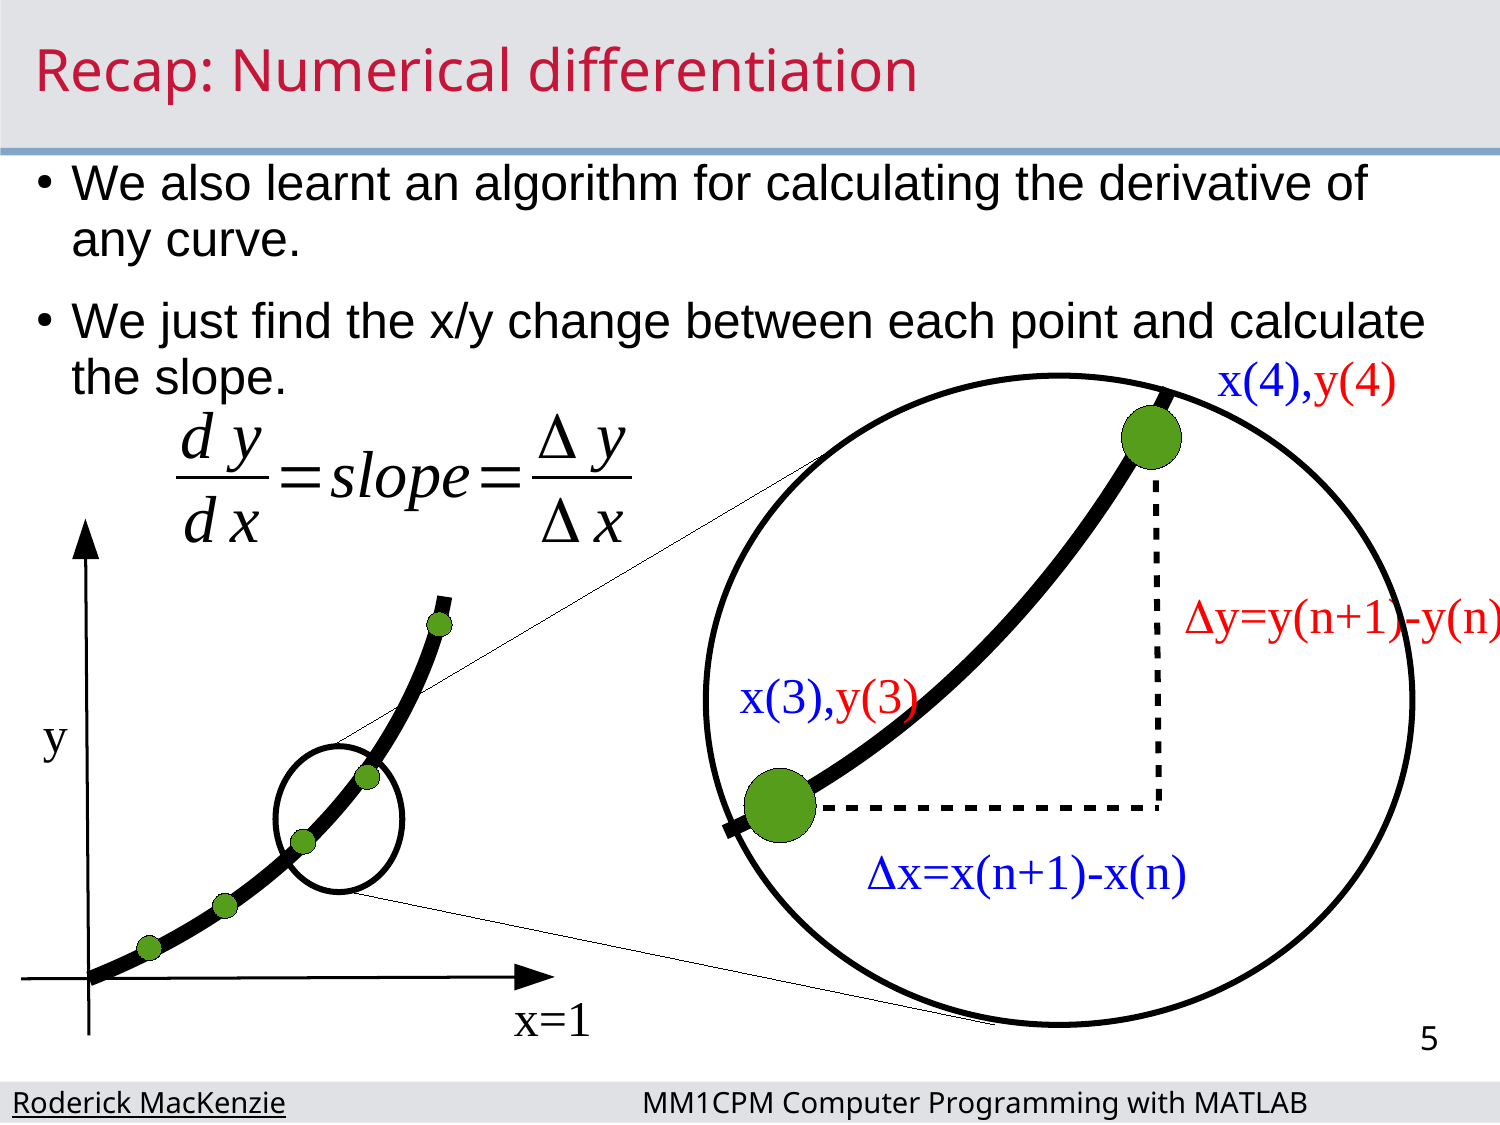

# Recap: Numerical differentiation
We also learnt an algorithm for calculating the derivative of any curve.
We just find the x/y change between each point and calculate the slope.
x(4),y(4)
Dy=y(n+1)-y(n)
x(3),y(3)
y
Dx=x(n+1)-x(n)
x=1